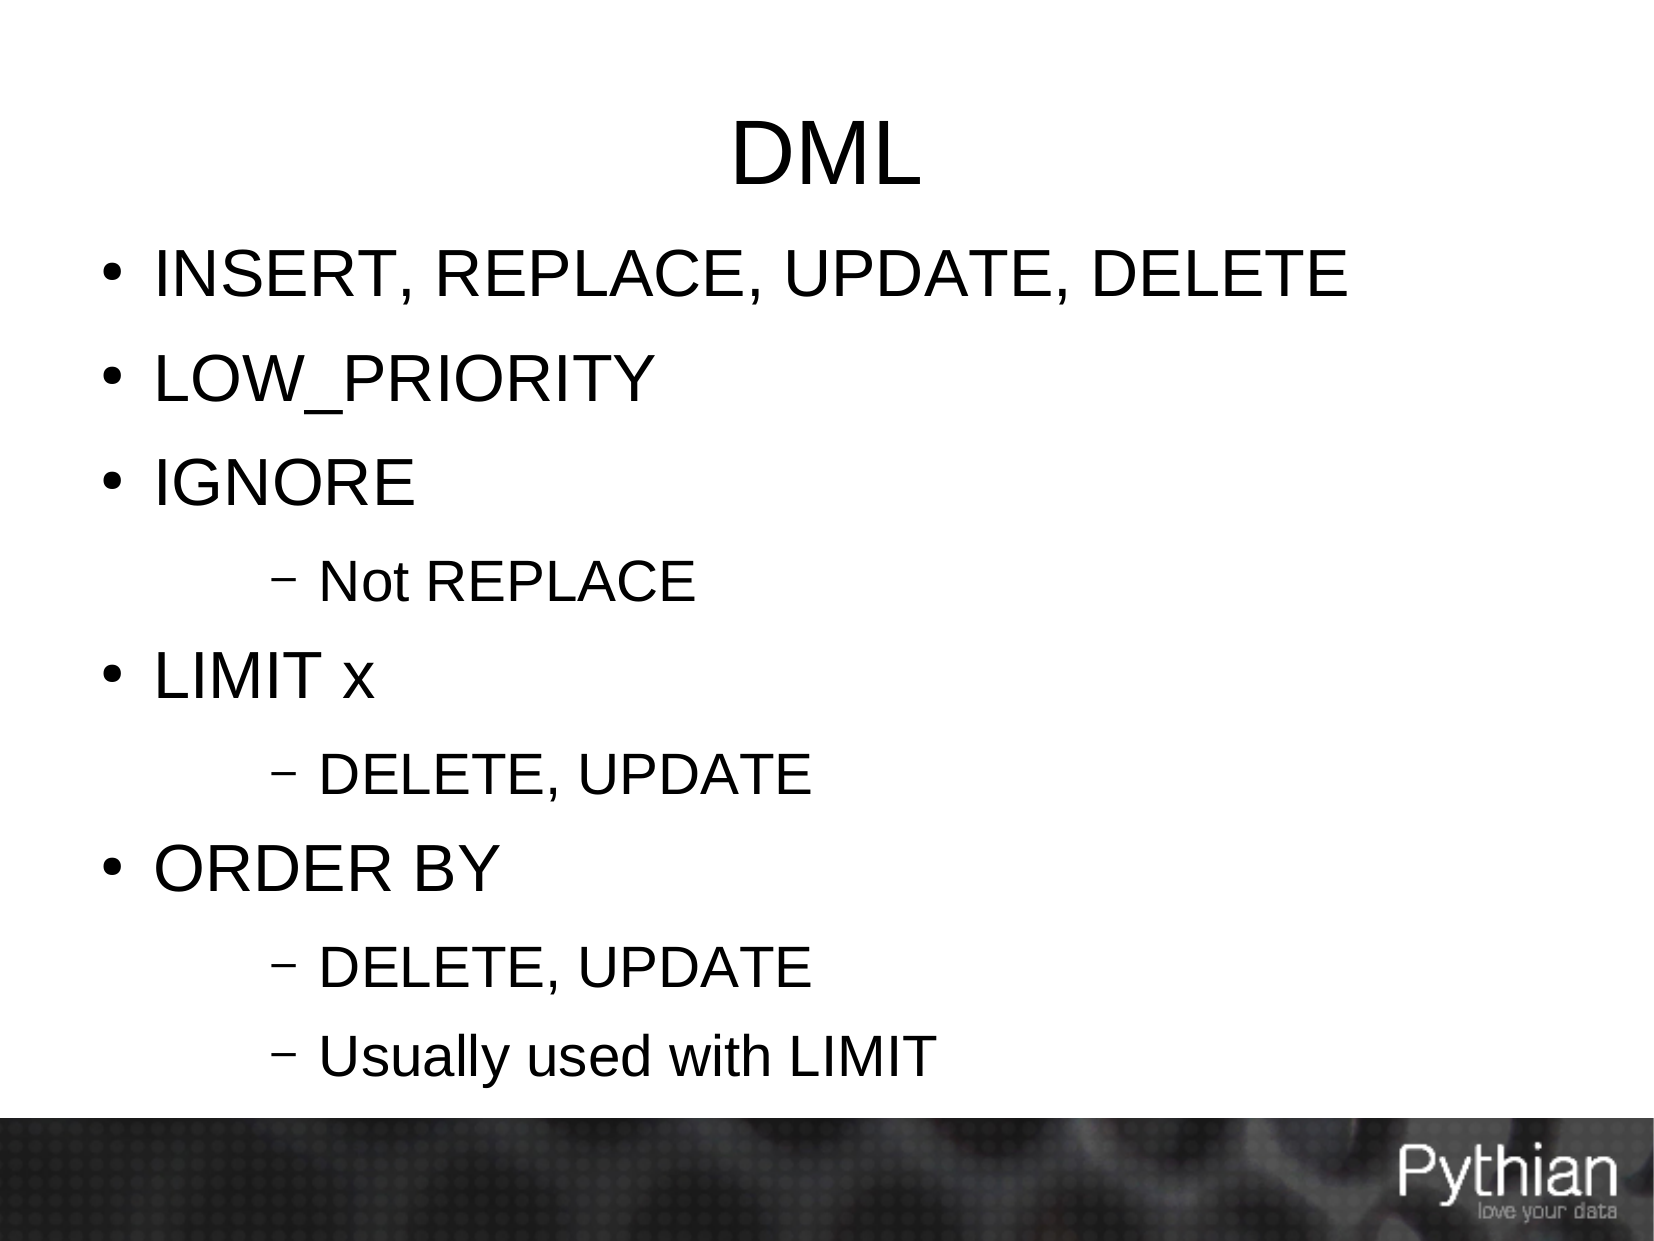

# DML
INSERT, REPLACE, UPDATE, DELETE
LOW_PRIORITY
IGNORE
Not REPLACE
LIMIT x
DELETE, UPDATE
ORDER BY
DELETE, UPDATE
Usually used with LIMIT